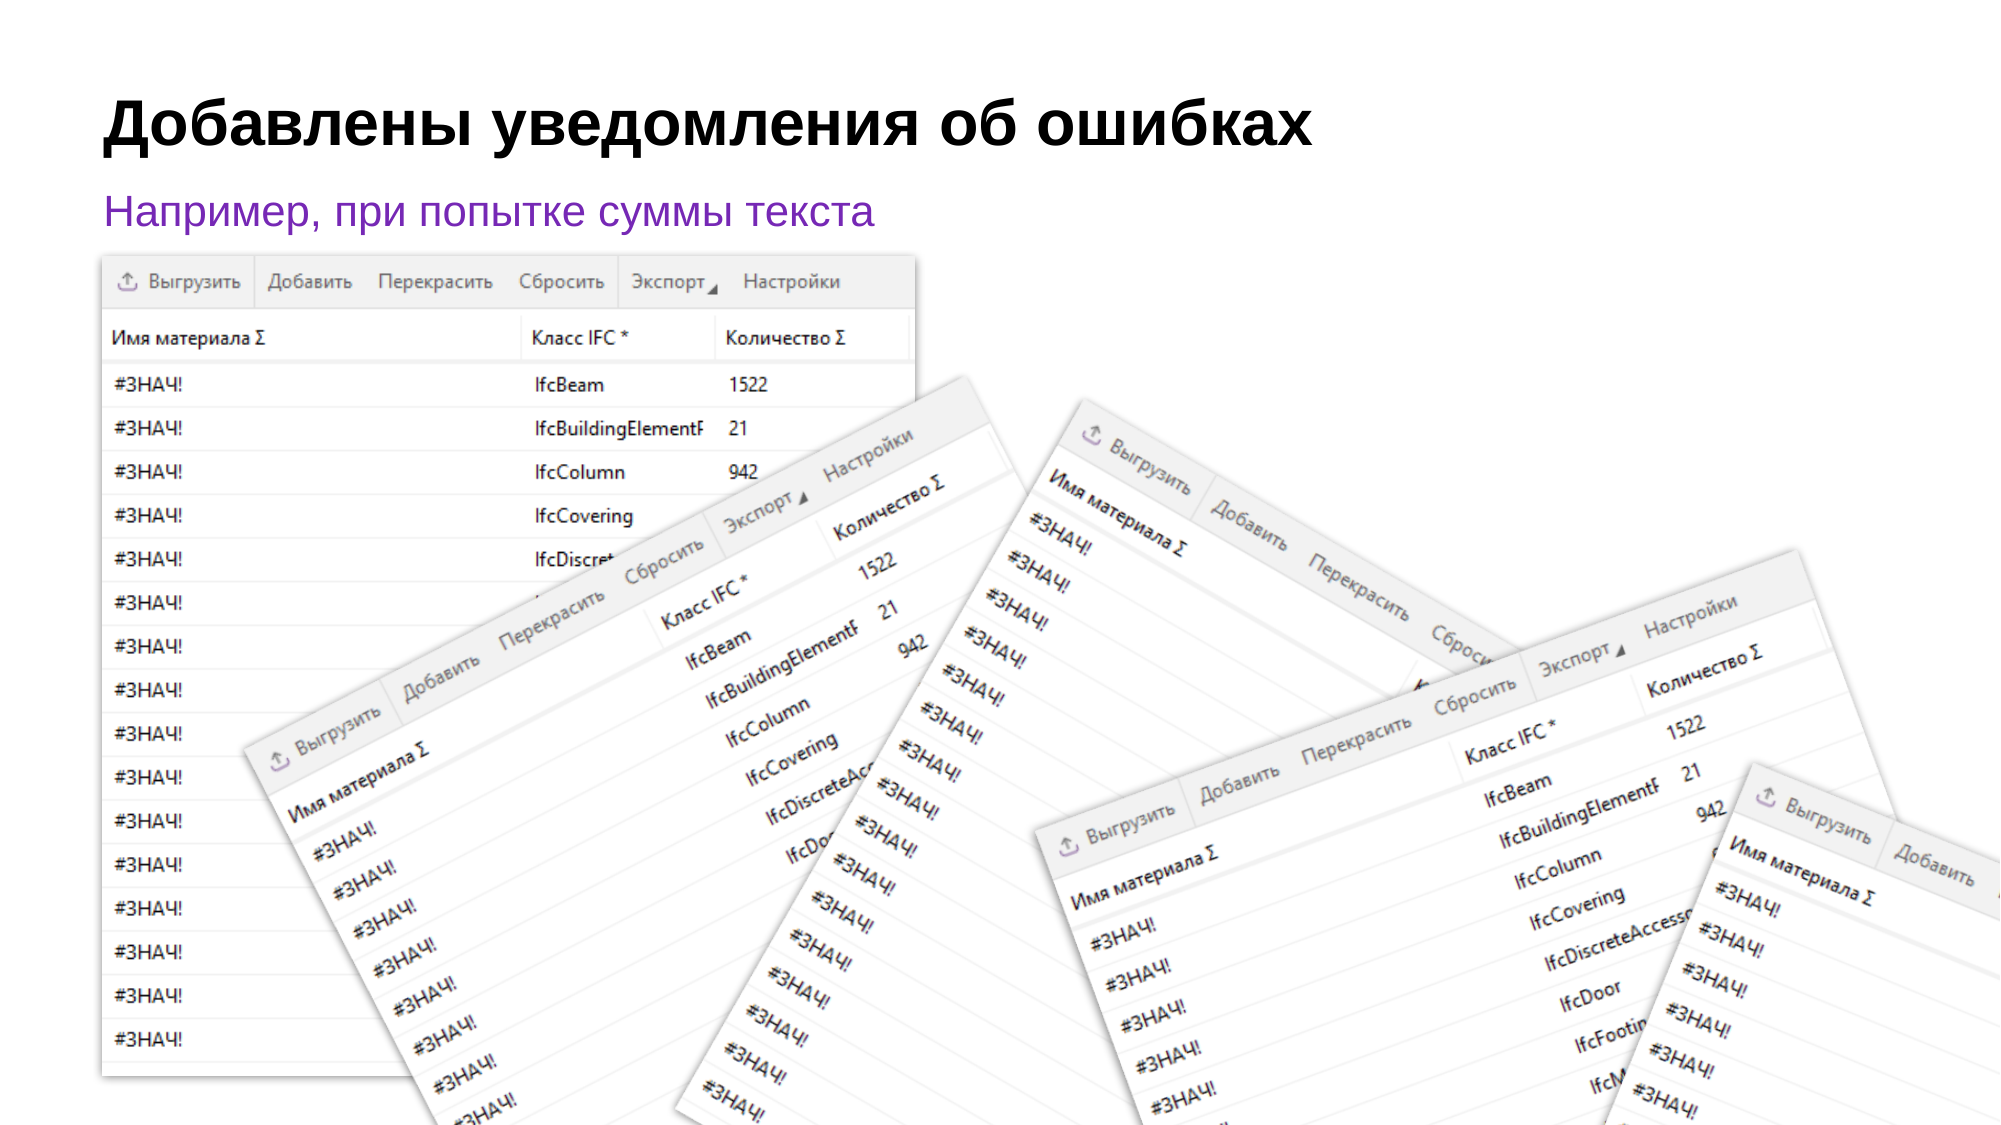

Добавлены уведомления об ошибках
Например, при попытке суммы текста